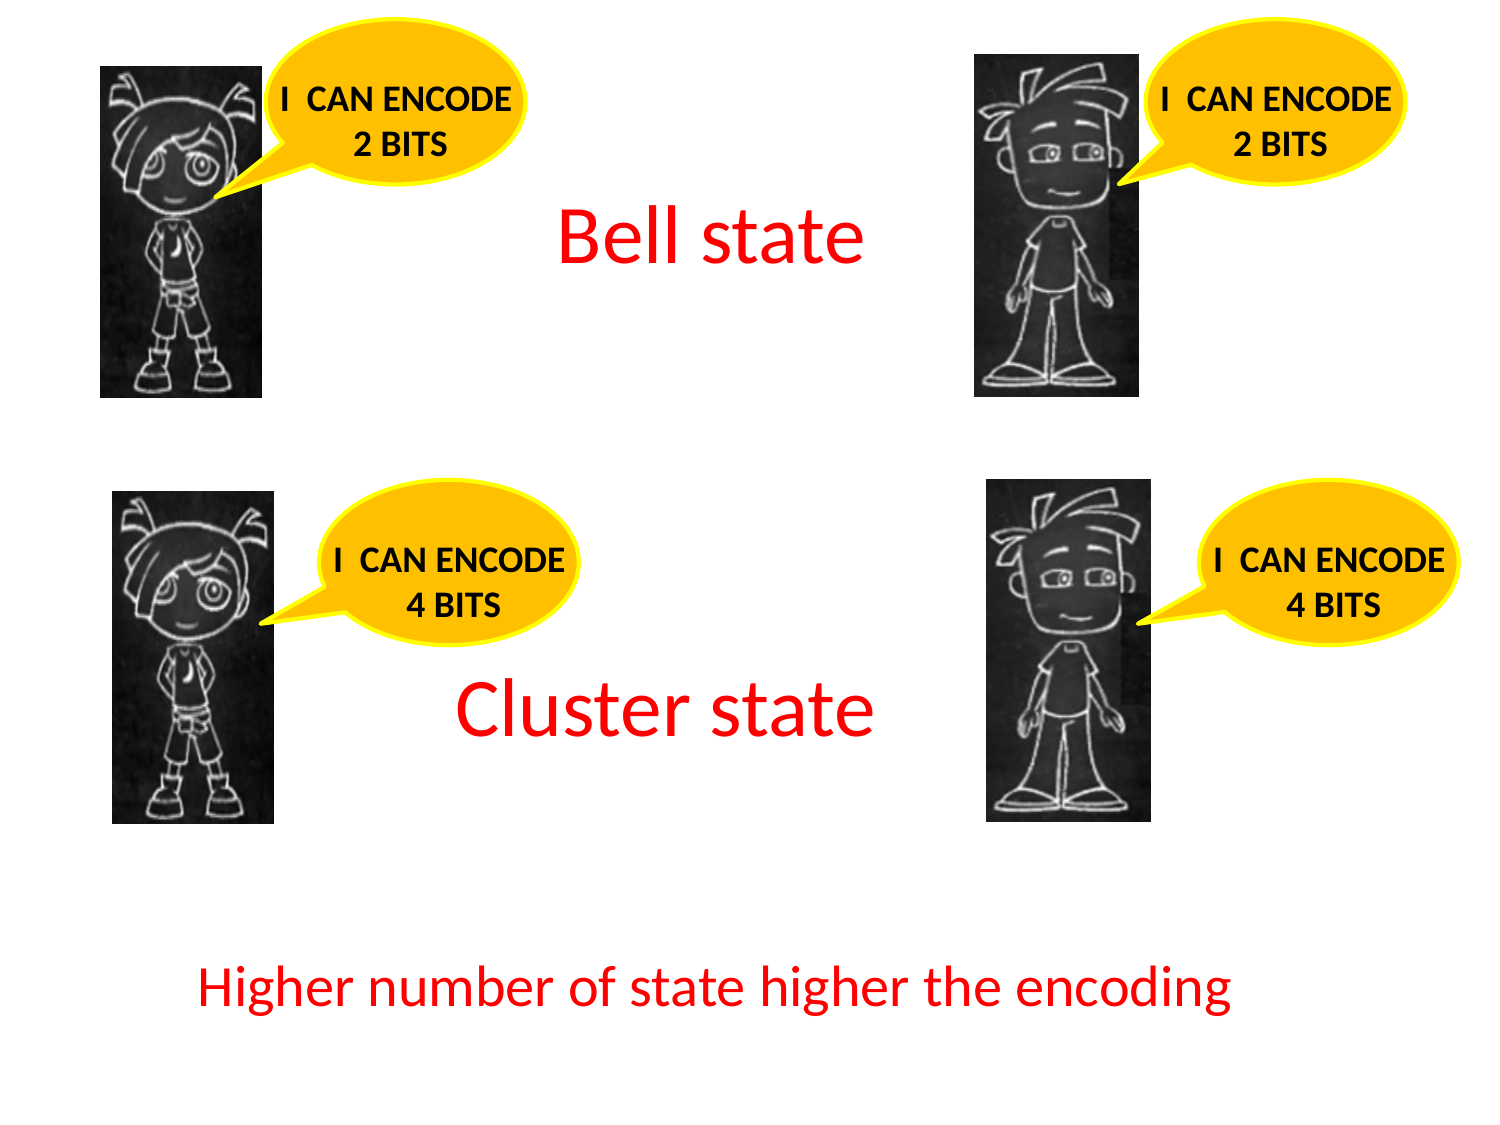

I CAN ENCODE
2 BITS
I CAN ENCODE
2 BITS
Bell state
I CAN ENCODE
4 BITS
I CAN ENCODE
4 BITS
# Cluster state
Higher number of state higher the encoding